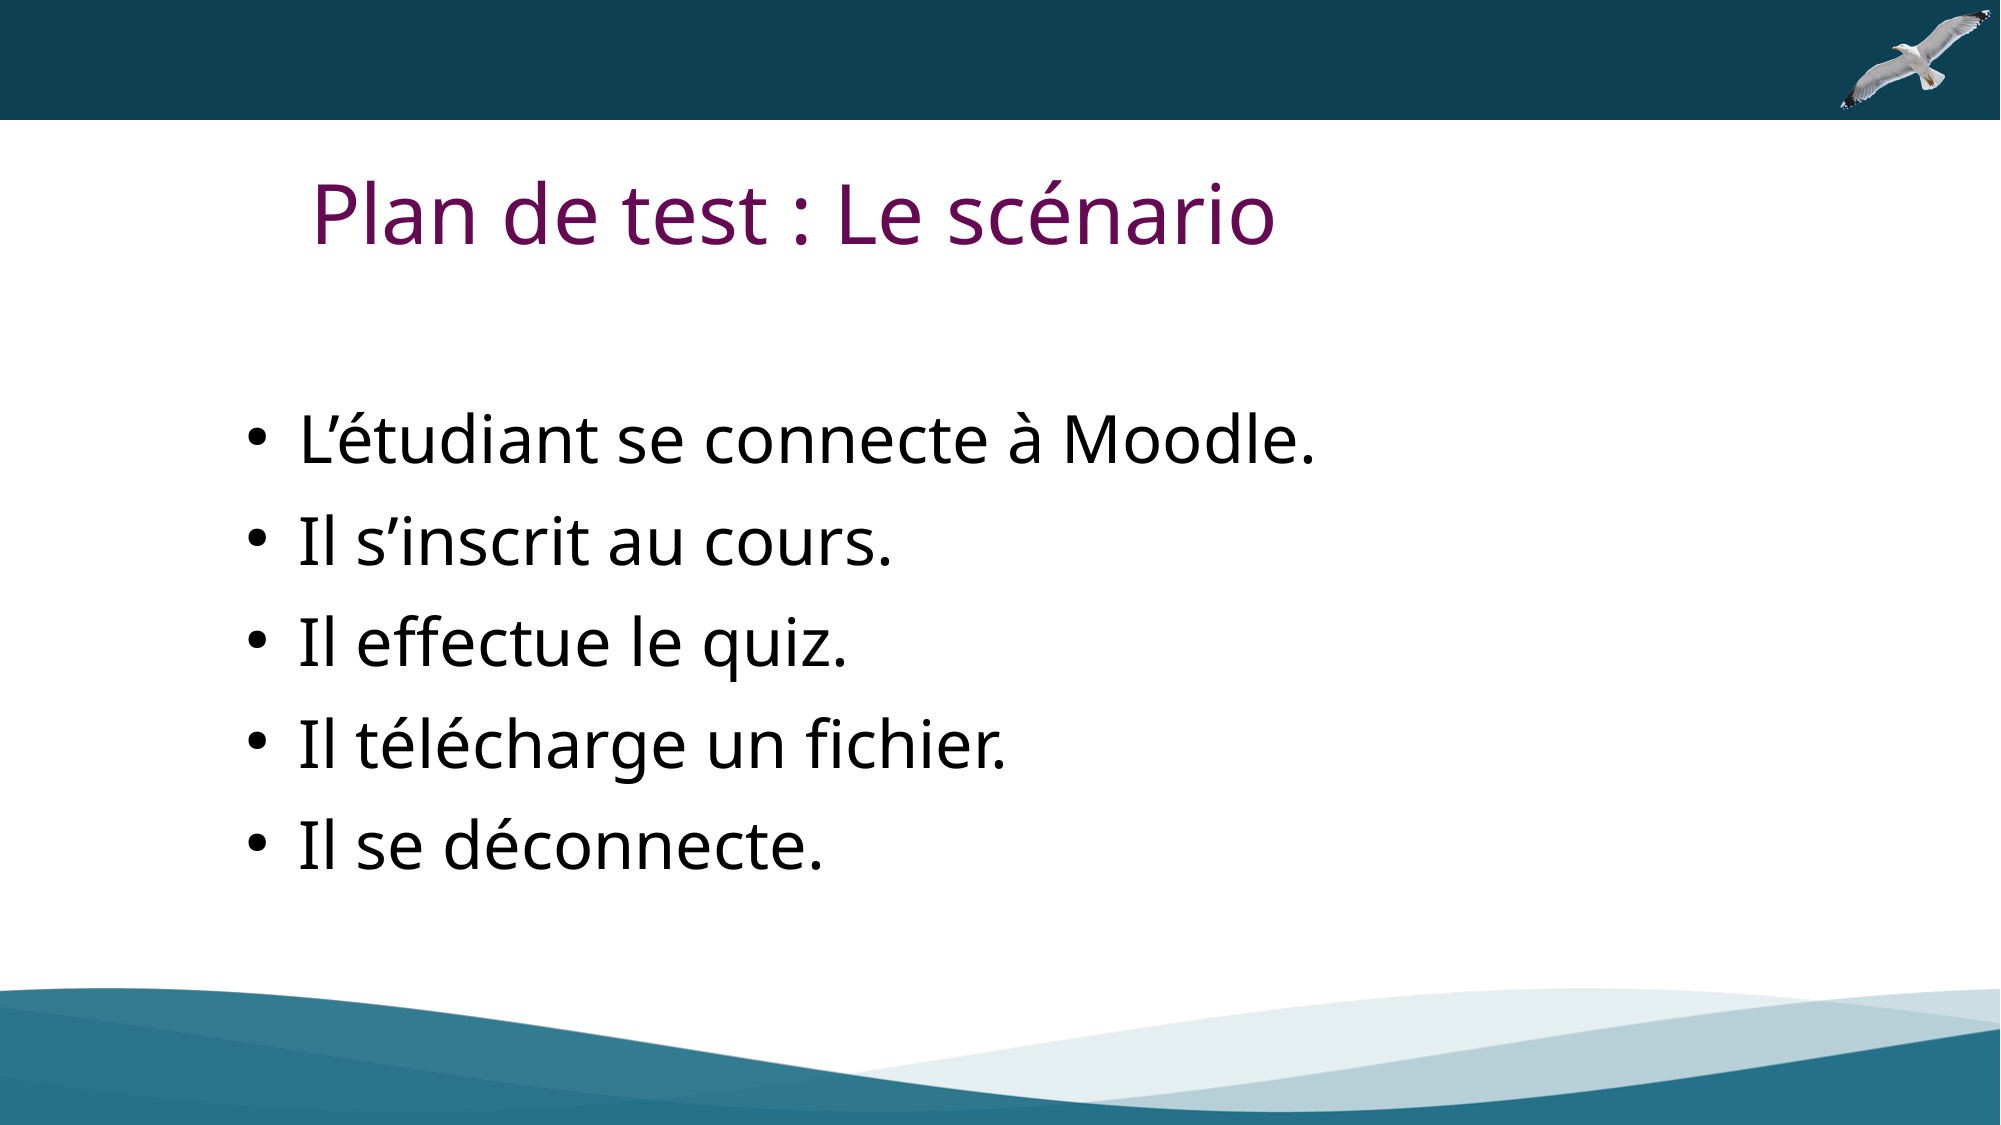

Plan de test : Le scénario
# L’étudiant se connecte à Moodle.
Il s’inscrit au cours.
Il effectue le quiz.
Il télécharge un fichier.
Il se déconnecte.